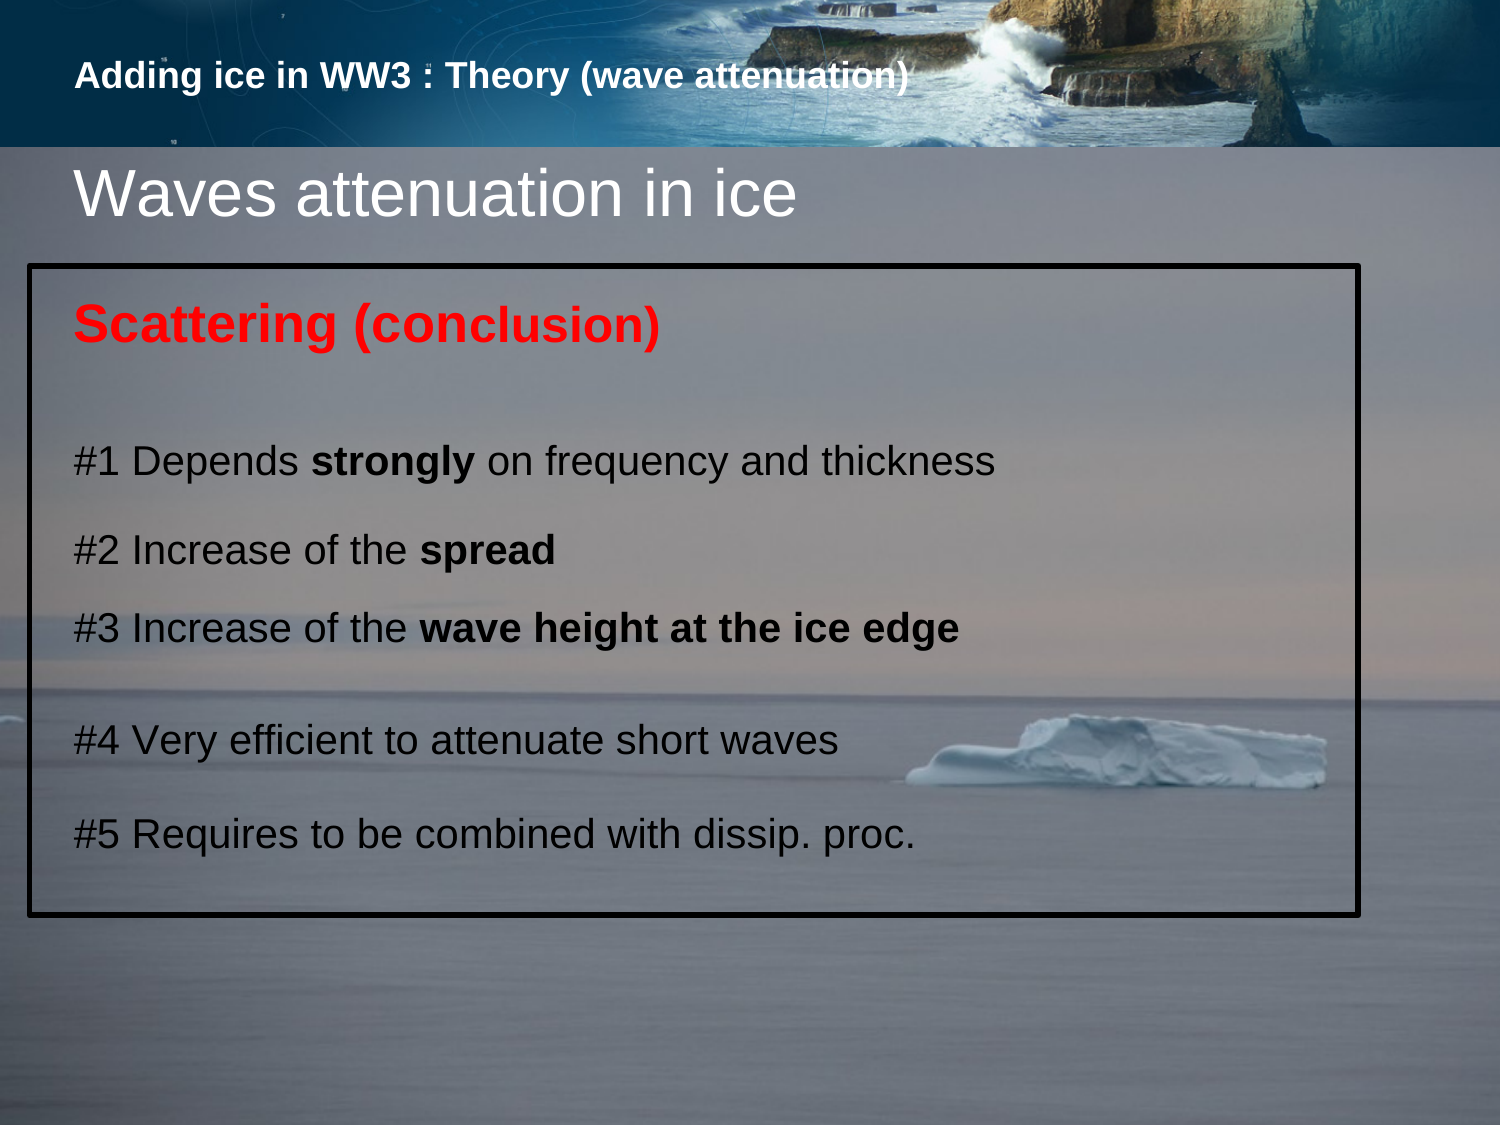

Adding ice in WW3 : Theory (wave attenuation)
# Waves attenuation in ice
Scattering (conclusion)
#1 Depends strongly on frequency and thickness
#2 Increase of the spread
#3 Increase of the wave height at the ice edge
#4 Very efficient to attenuate short waves
#5 Requires to be combined with dissip. proc.